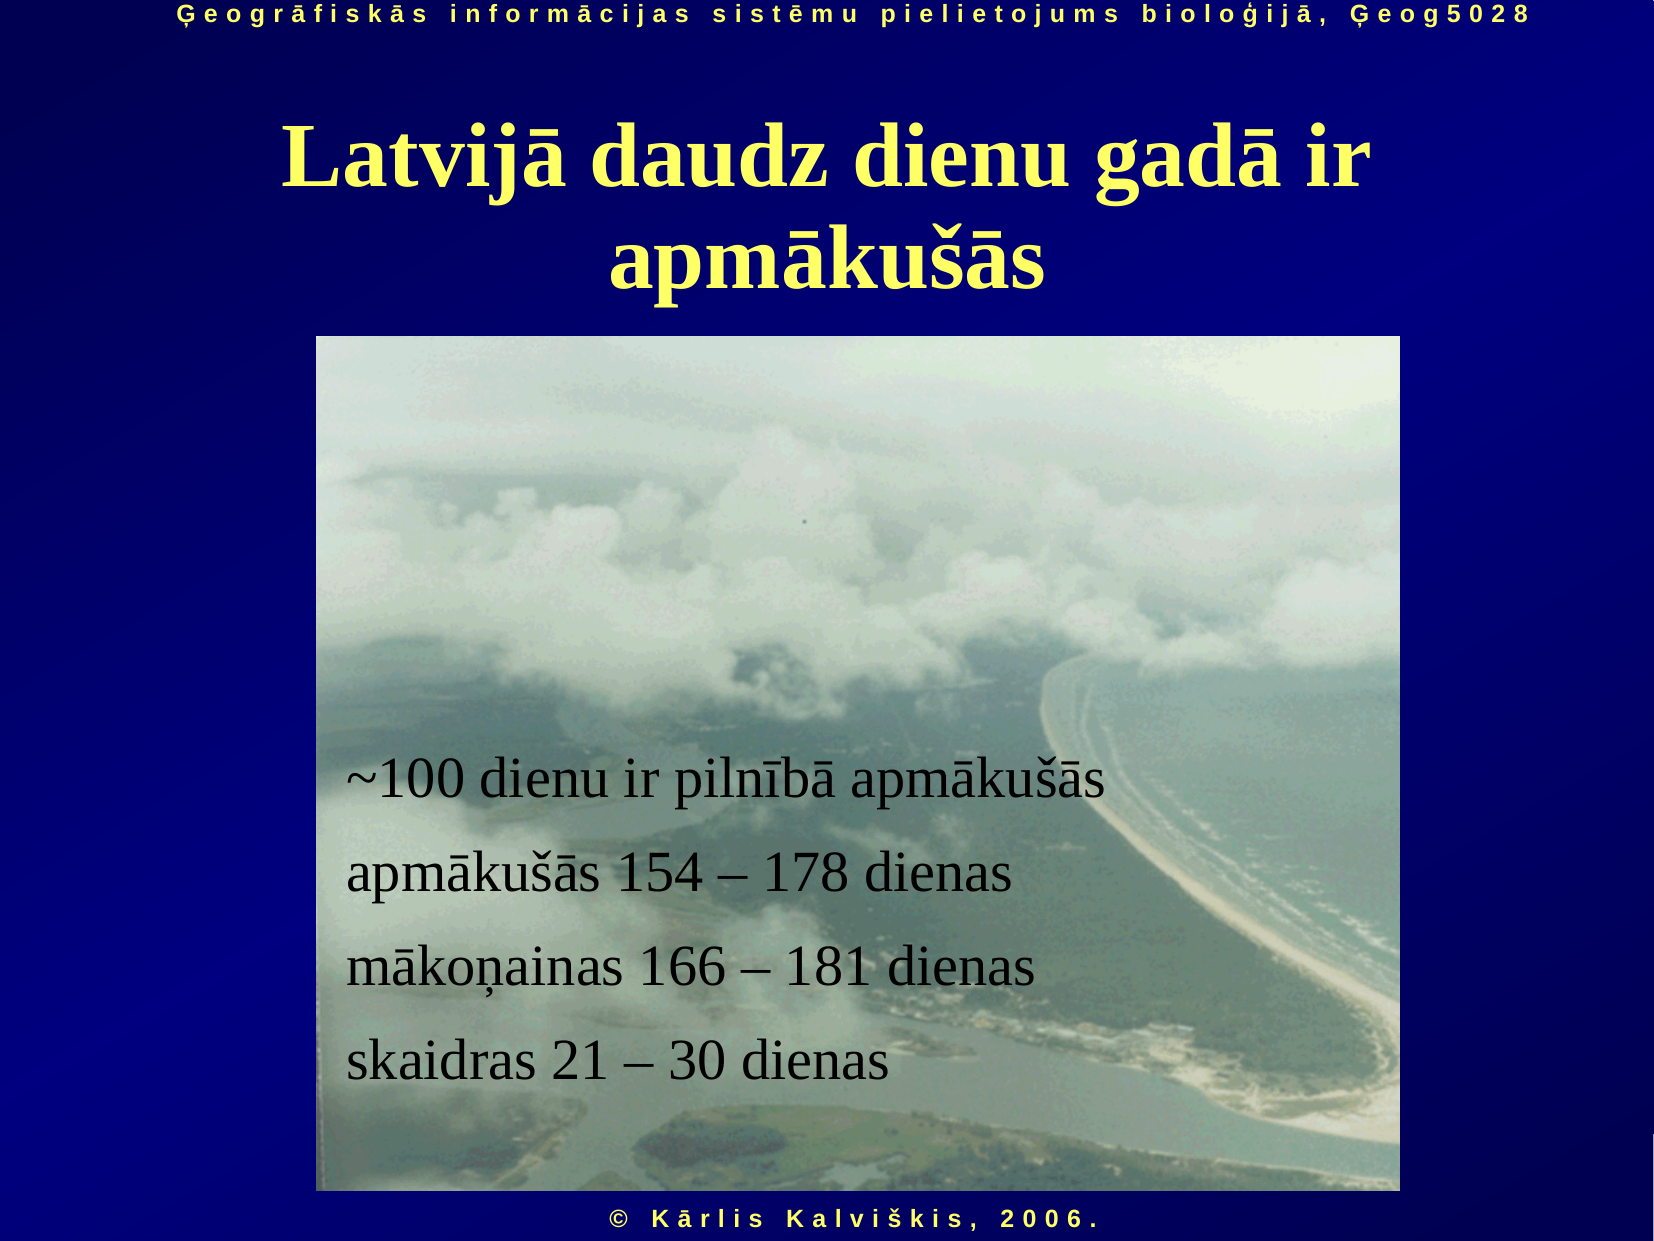

# Latvijā daudz dienu gadā ir apmākušās
~100 dienu ir pilnībā apmākušās
apmākušās 154 – 178 dienas
mākoņainas 166 – 181 dienas
skaidras 21 – 30 dienas